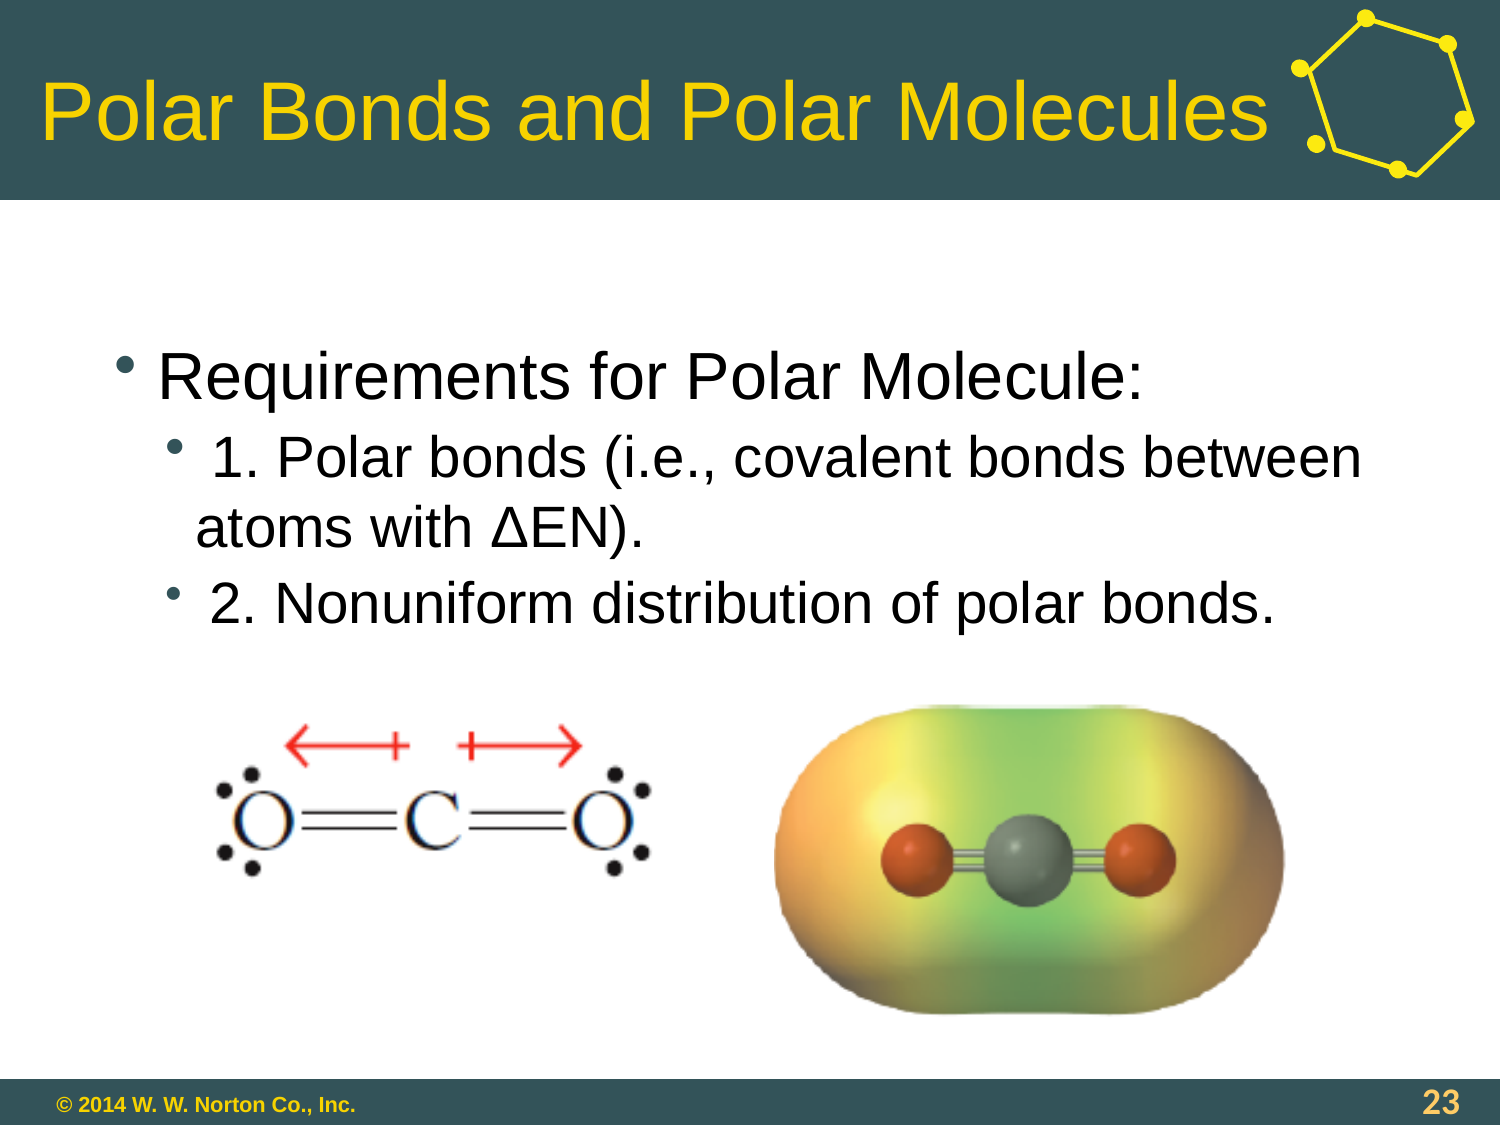

Polar Bonds and Polar Molecules
# Requirements for Polar Molecule:
 1. Polar bonds (i.e., covalent bonds between atoms with ΔEN).
 2. Nonuniform distribution of polar bonds.